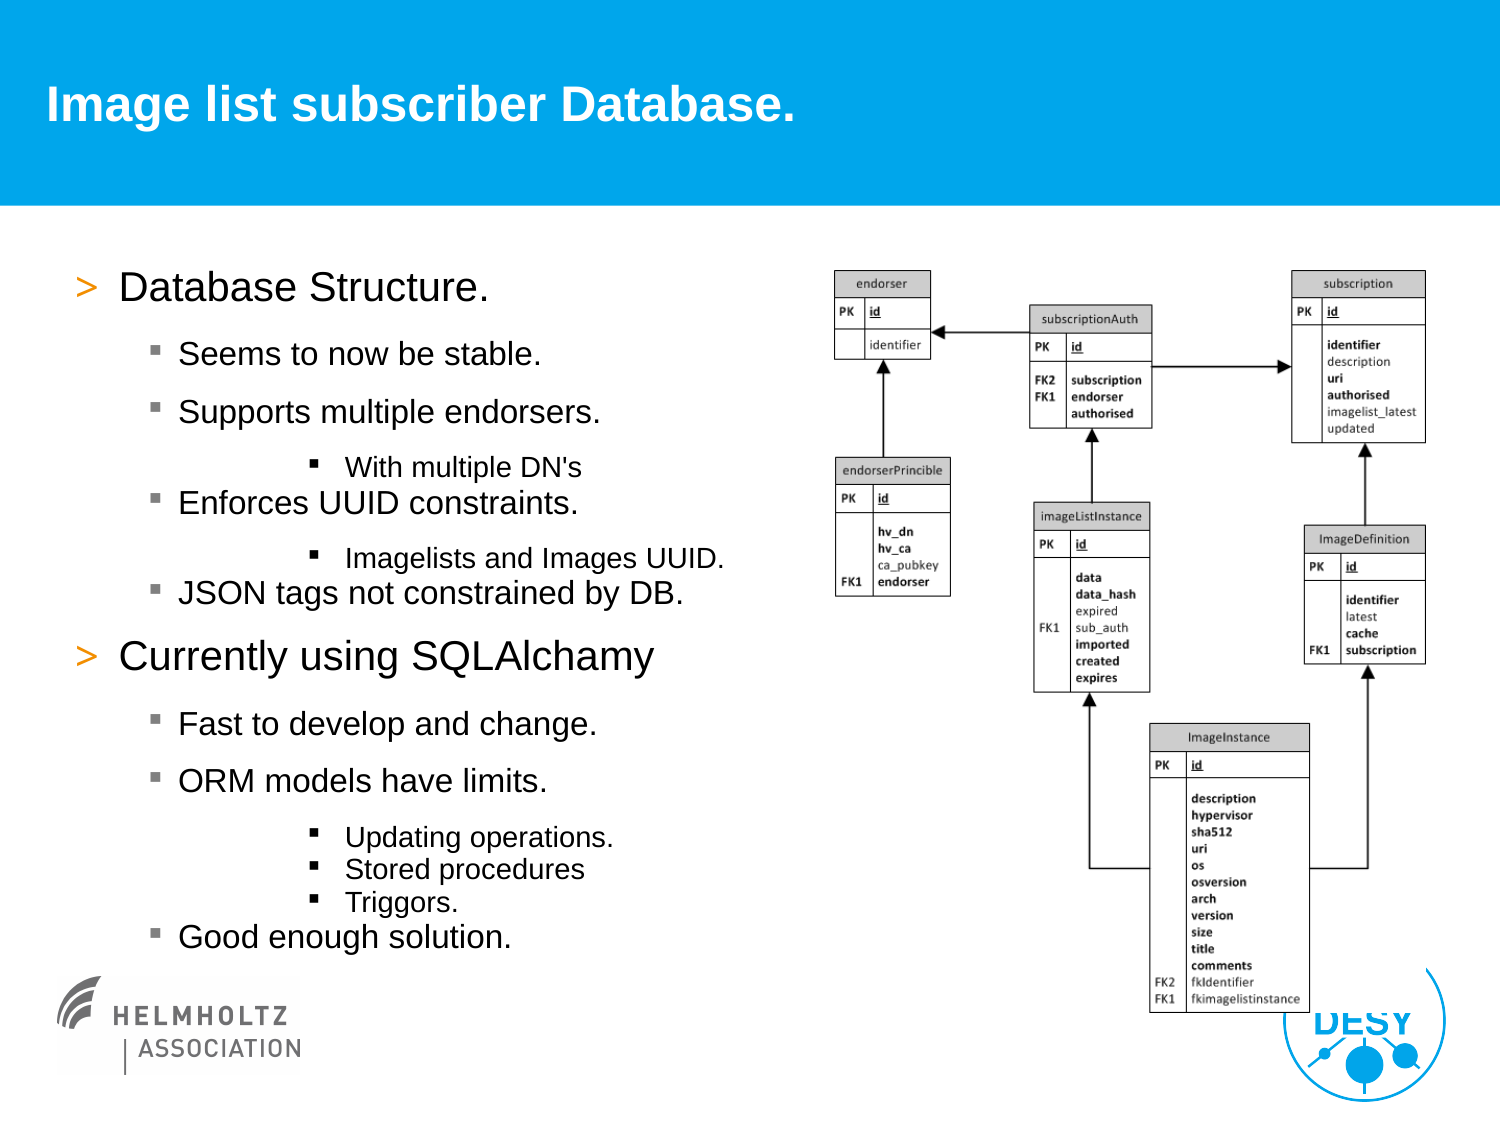

# Image list subscriber Database.
Database Structure.
Seems to now be stable.
Supports multiple endorsers.
With multiple DN's
Enforces UUID constraints.
Imagelists and Images UUID.
JSON tags not constrained by DB.
Currently using SQLAlchamy
Fast to develop and change.
ORM models have limits.
Updating operations.
Stored procedures
Triggors.
Good enough solution.